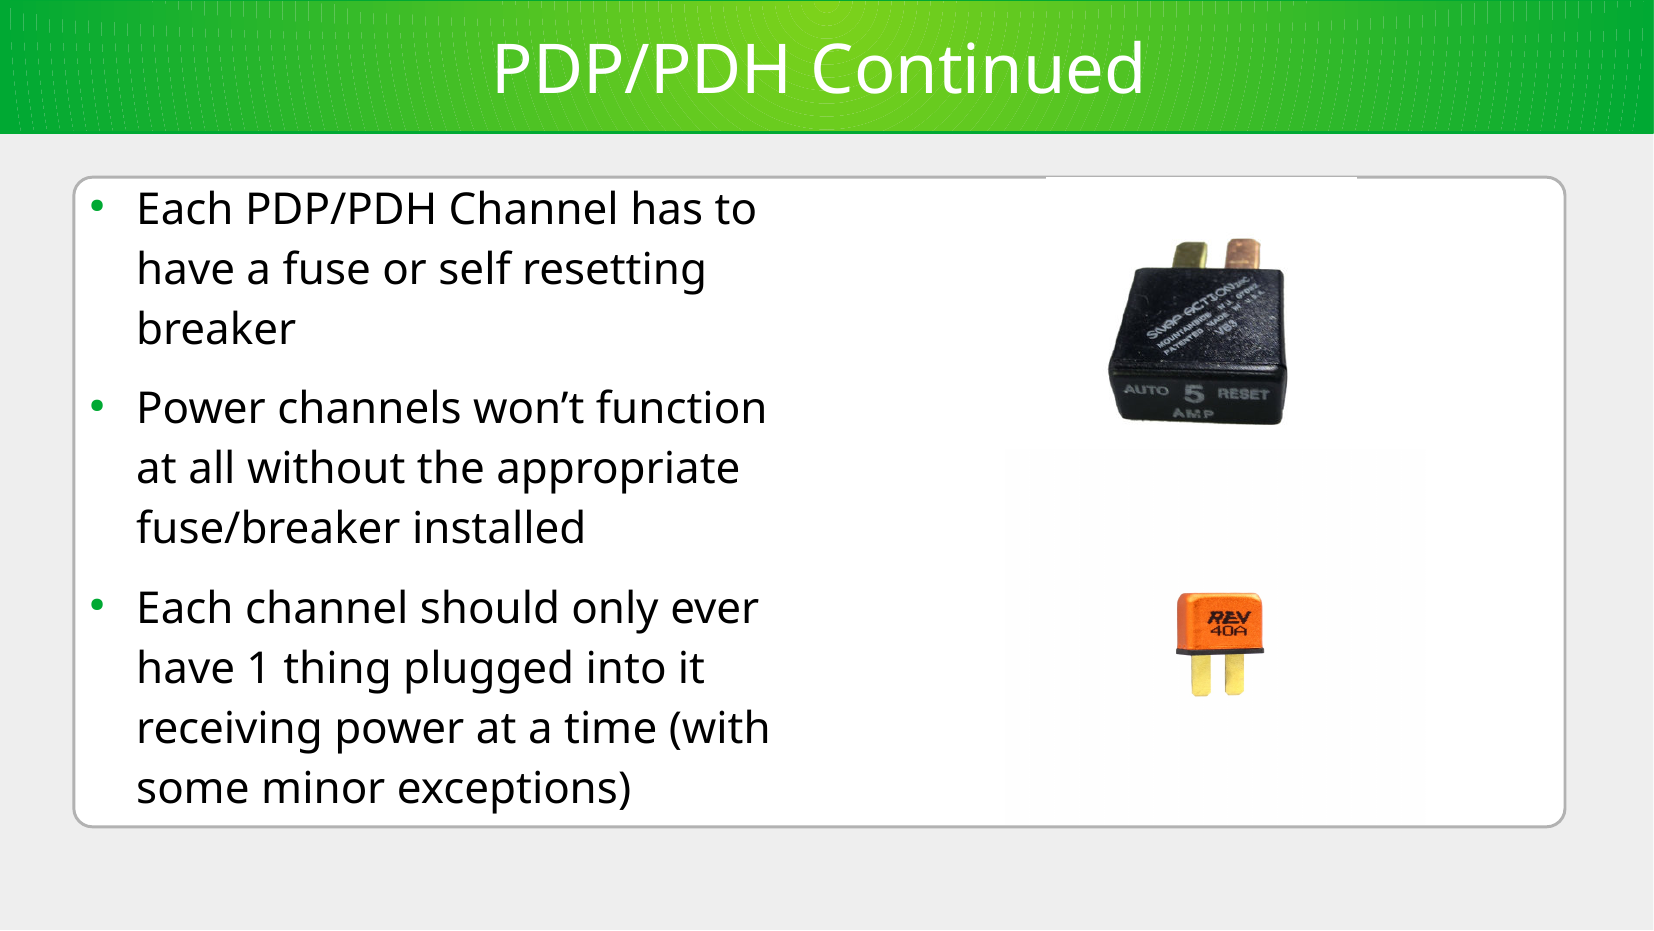

# PDP/PDH Continued
Each PDP/PDH Channel has to have a fuse or self resetting breaker
Power channels won’t function at all without the appropriate fuse/breaker installed
Each channel should only ever have 1 thing plugged into it receiving power at a time (with some minor exceptions)